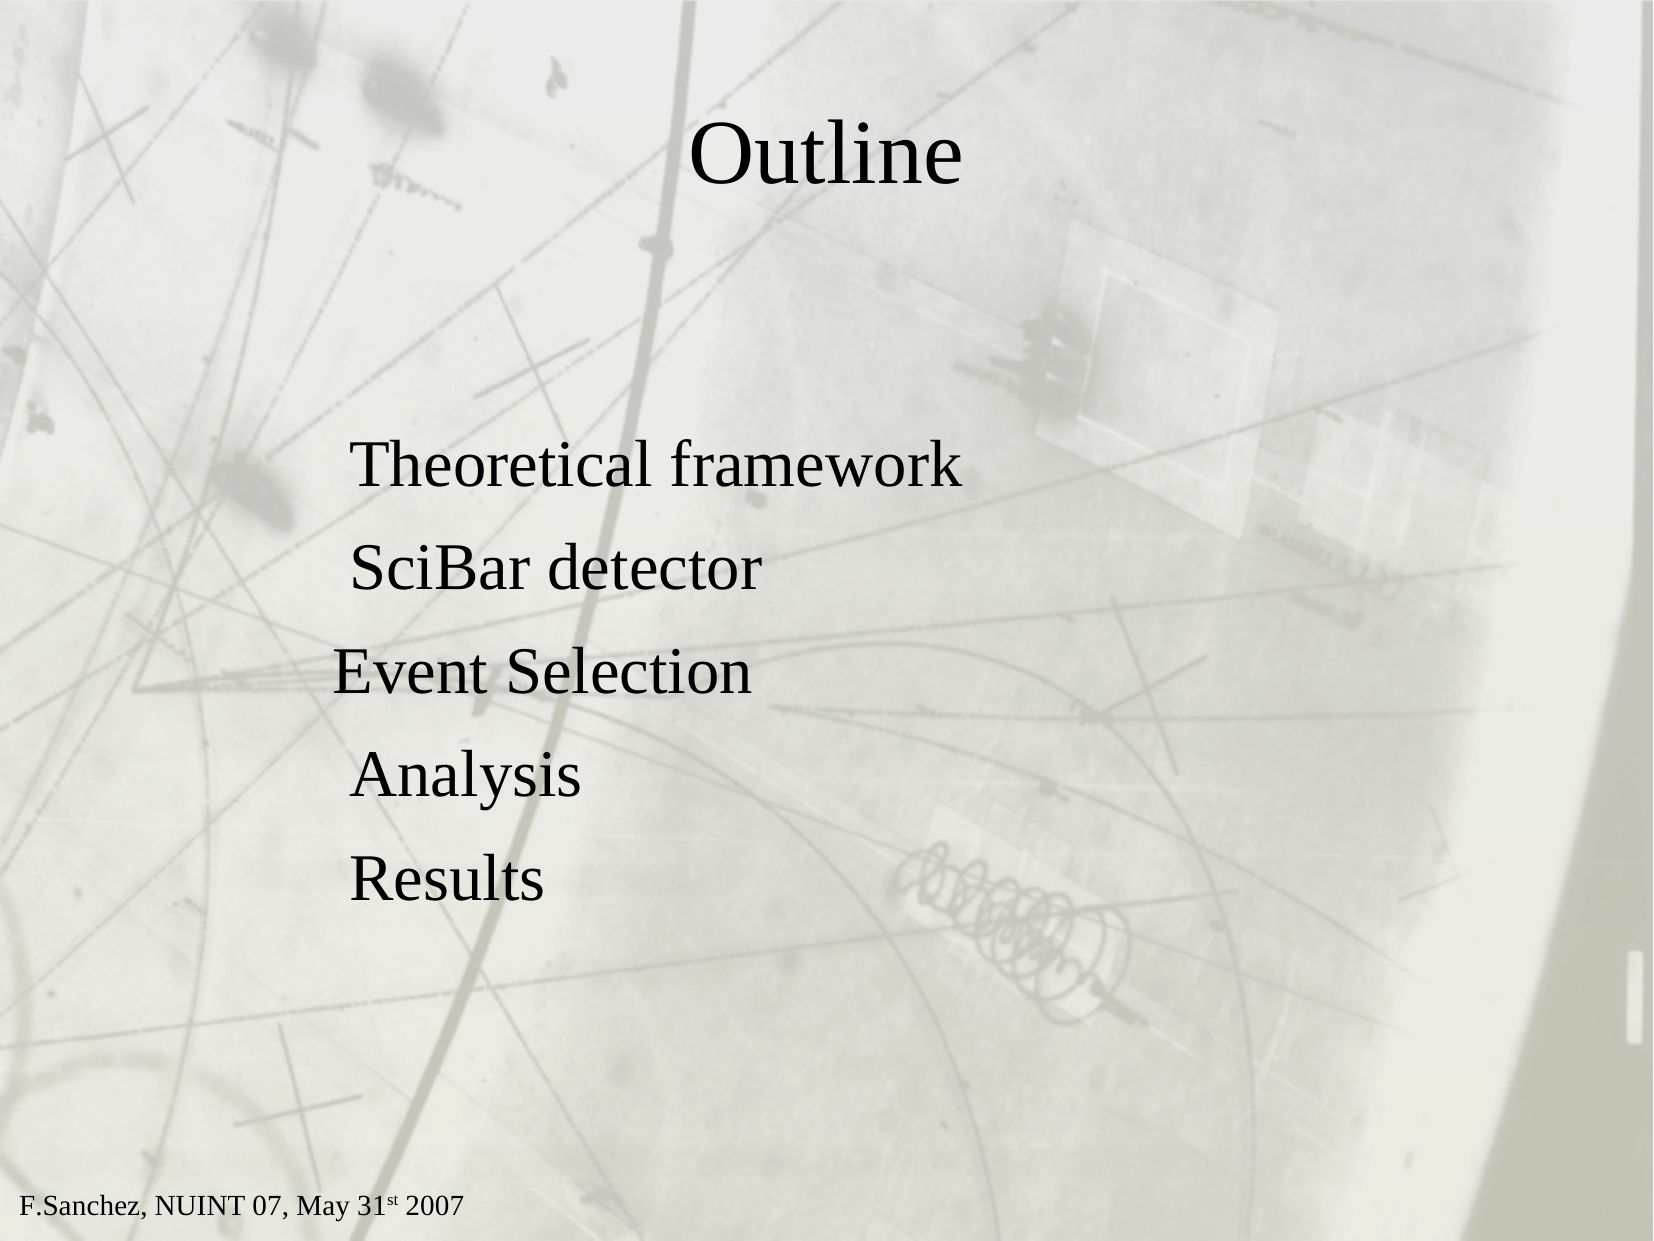

# Outline
 Theoretical framework
 SciBar detector
Event Selection
 Analysis
 Results